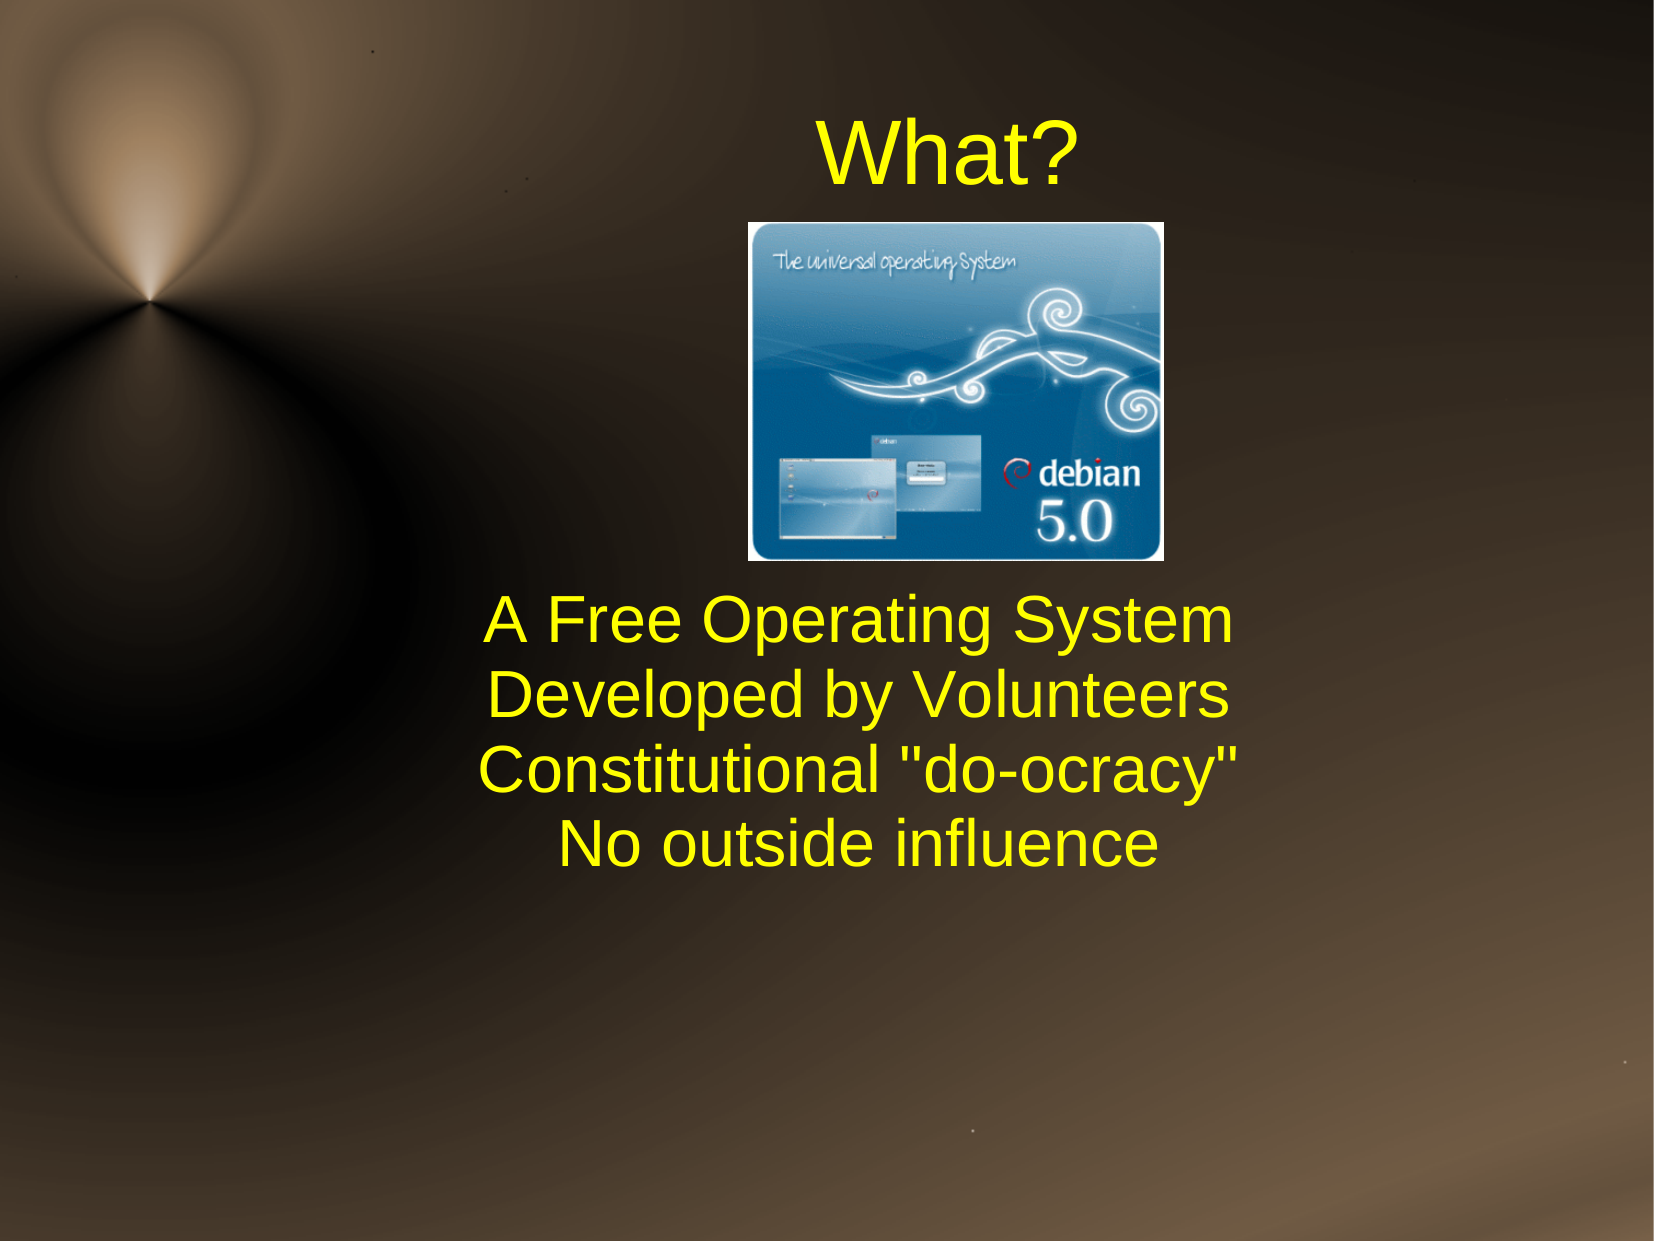

# What?
A Free Operating System
Developed by Volunteers
Constitutional "do-ocracy"
No outside influence